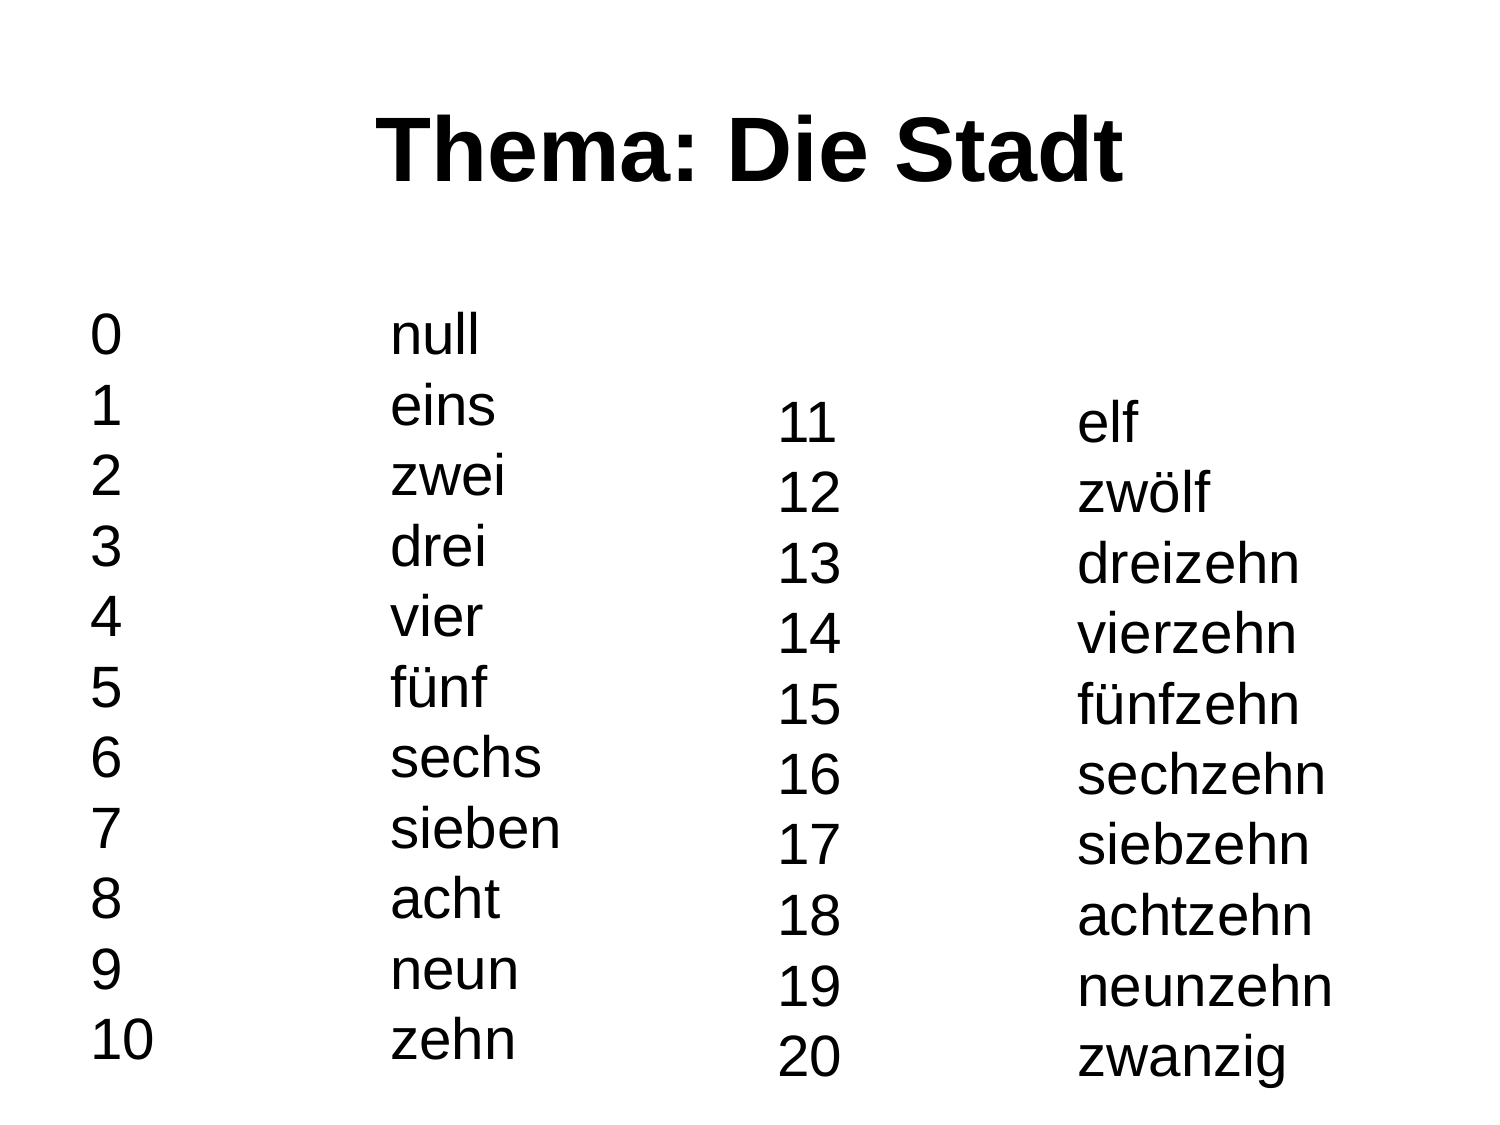

# Thema: Die Stadt
11		elf
12		zwölf
13		dreizehn
14		vierzehn
15		fünfzehn
16		sechzehn
17		siebzehn
18		achtzehn
19		neunzehn
20		zwanzig
0 			null
1			eins
2		 	zwei
3			drei
4			vier
5			fünf
6			sechs
7			sieben
8			acht
9			neun
10		zehn